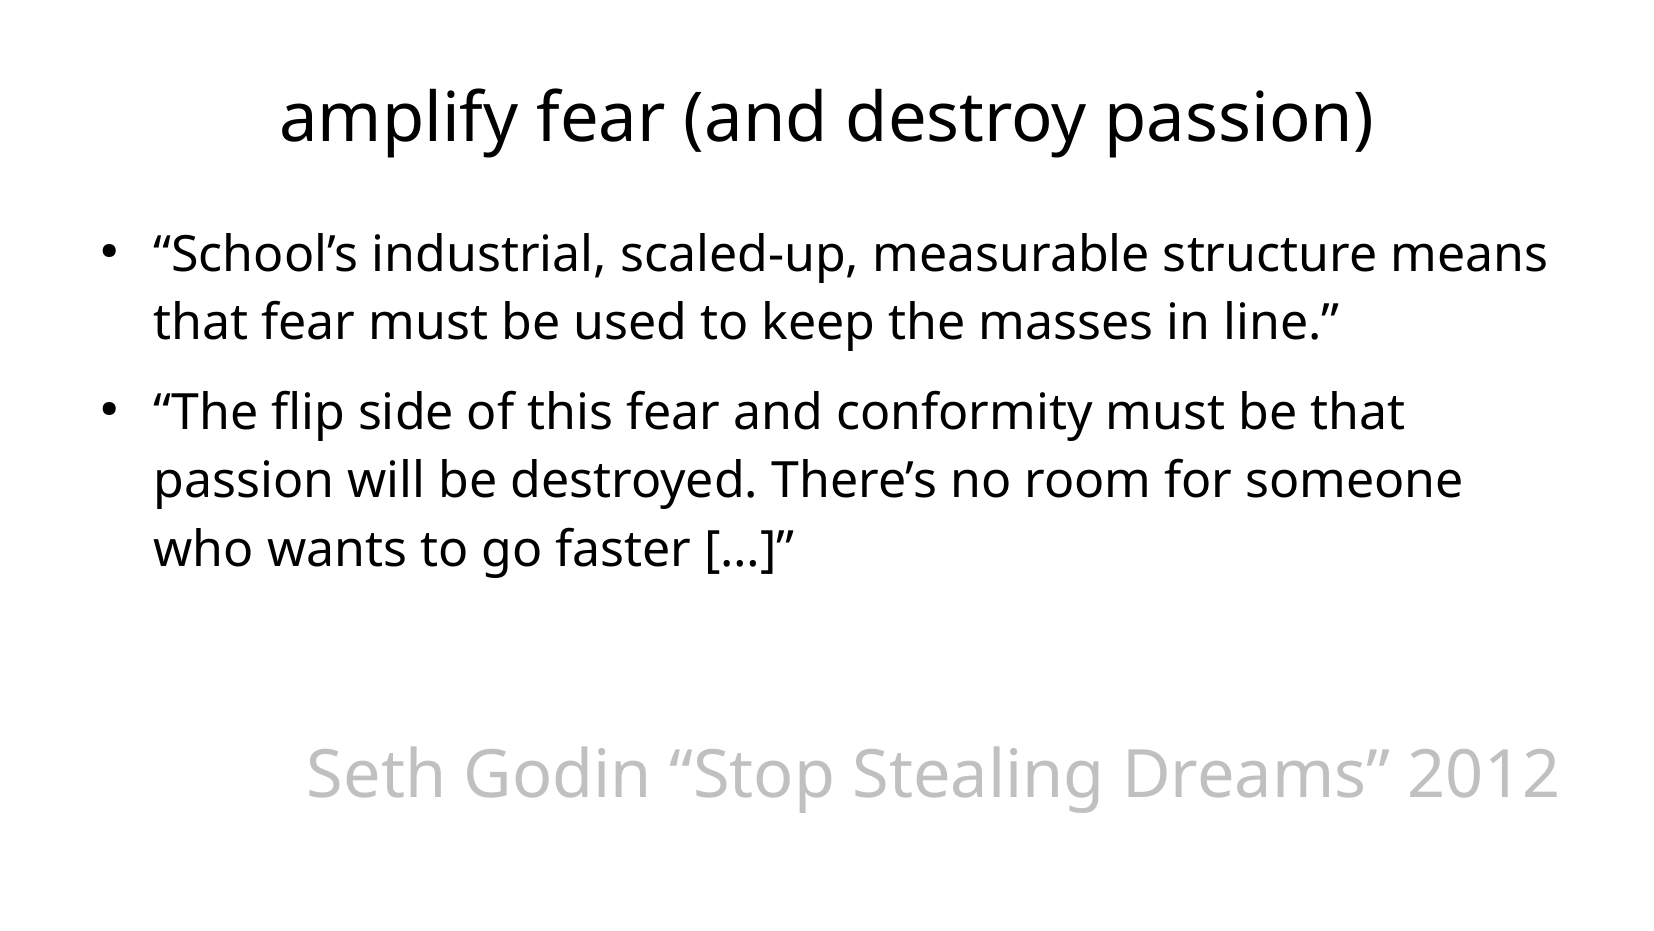

# amplify fear (and destroy passion)
“School’s industrial, scaled-up, measurable structure means that fear must be used to keep the masses in line.”
“The flip side of this fear and conformity must be that passion will be destroyed. There’s no room for someone who wants to go faster […]”
Seth Godin “Stop Stealing Dreams” 2012